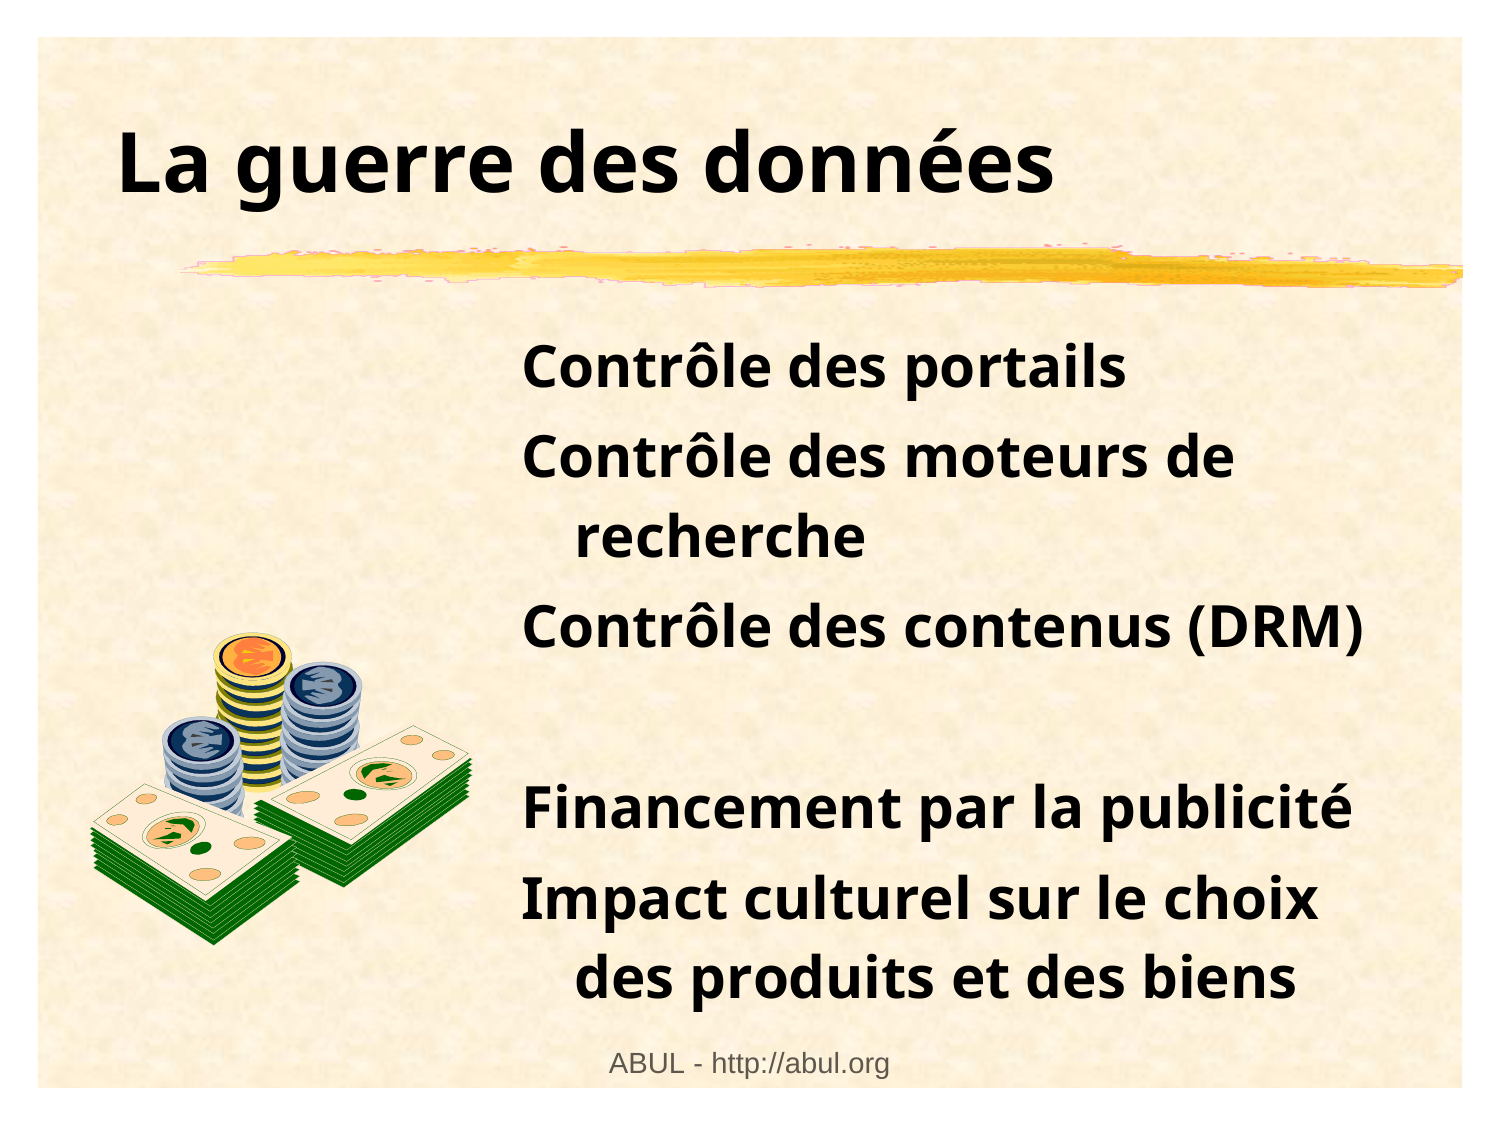

# La guerre des données
Contrôle des portails
Contrôle des moteurs de recherche
Contrôle des contenus (DRM)
Financement par la publicité
Impact culturel sur le choix des produits et des biens